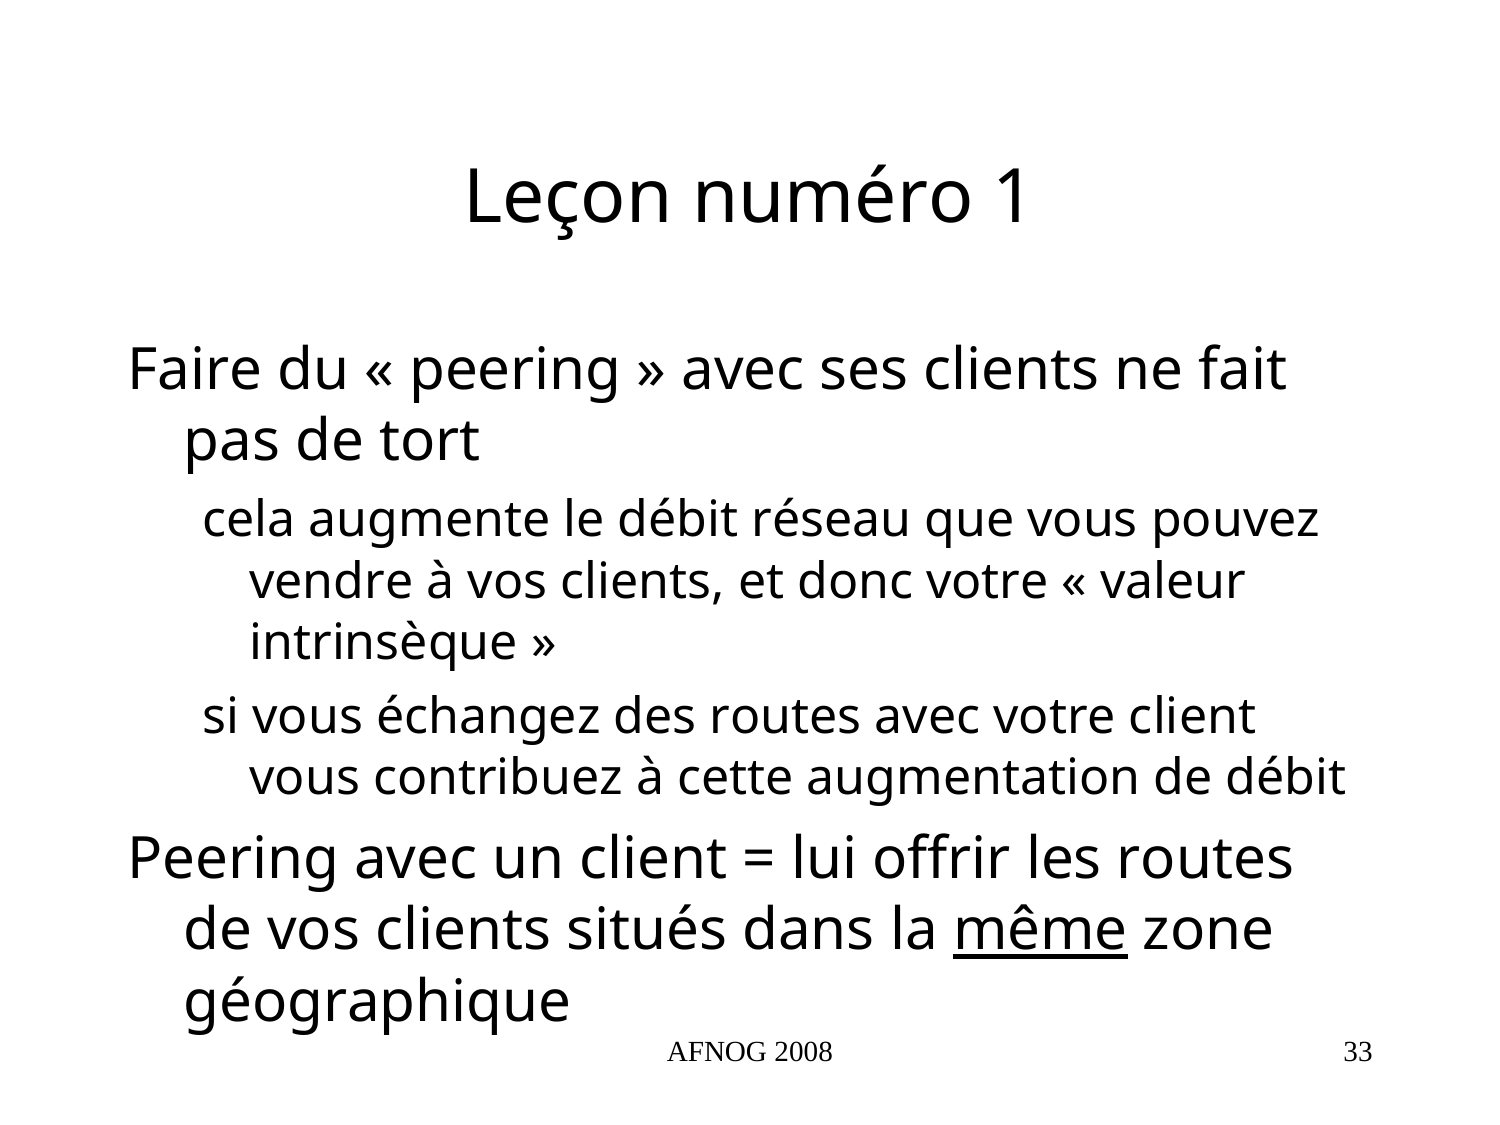

# Leçon numéro 1
Faire du « peering » avec ses clients ne fait pas de tort
cela augmente le débit réseau que vous pouvez vendre à vos clients, et donc votre « valeur intrinsèque »
si vous échangez des routes avec votre client vous contribuez à cette augmentation de débit
Peering avec un client = lui offrir les routes de vos clients situés dans la même zone géographique
AFNOG 2008